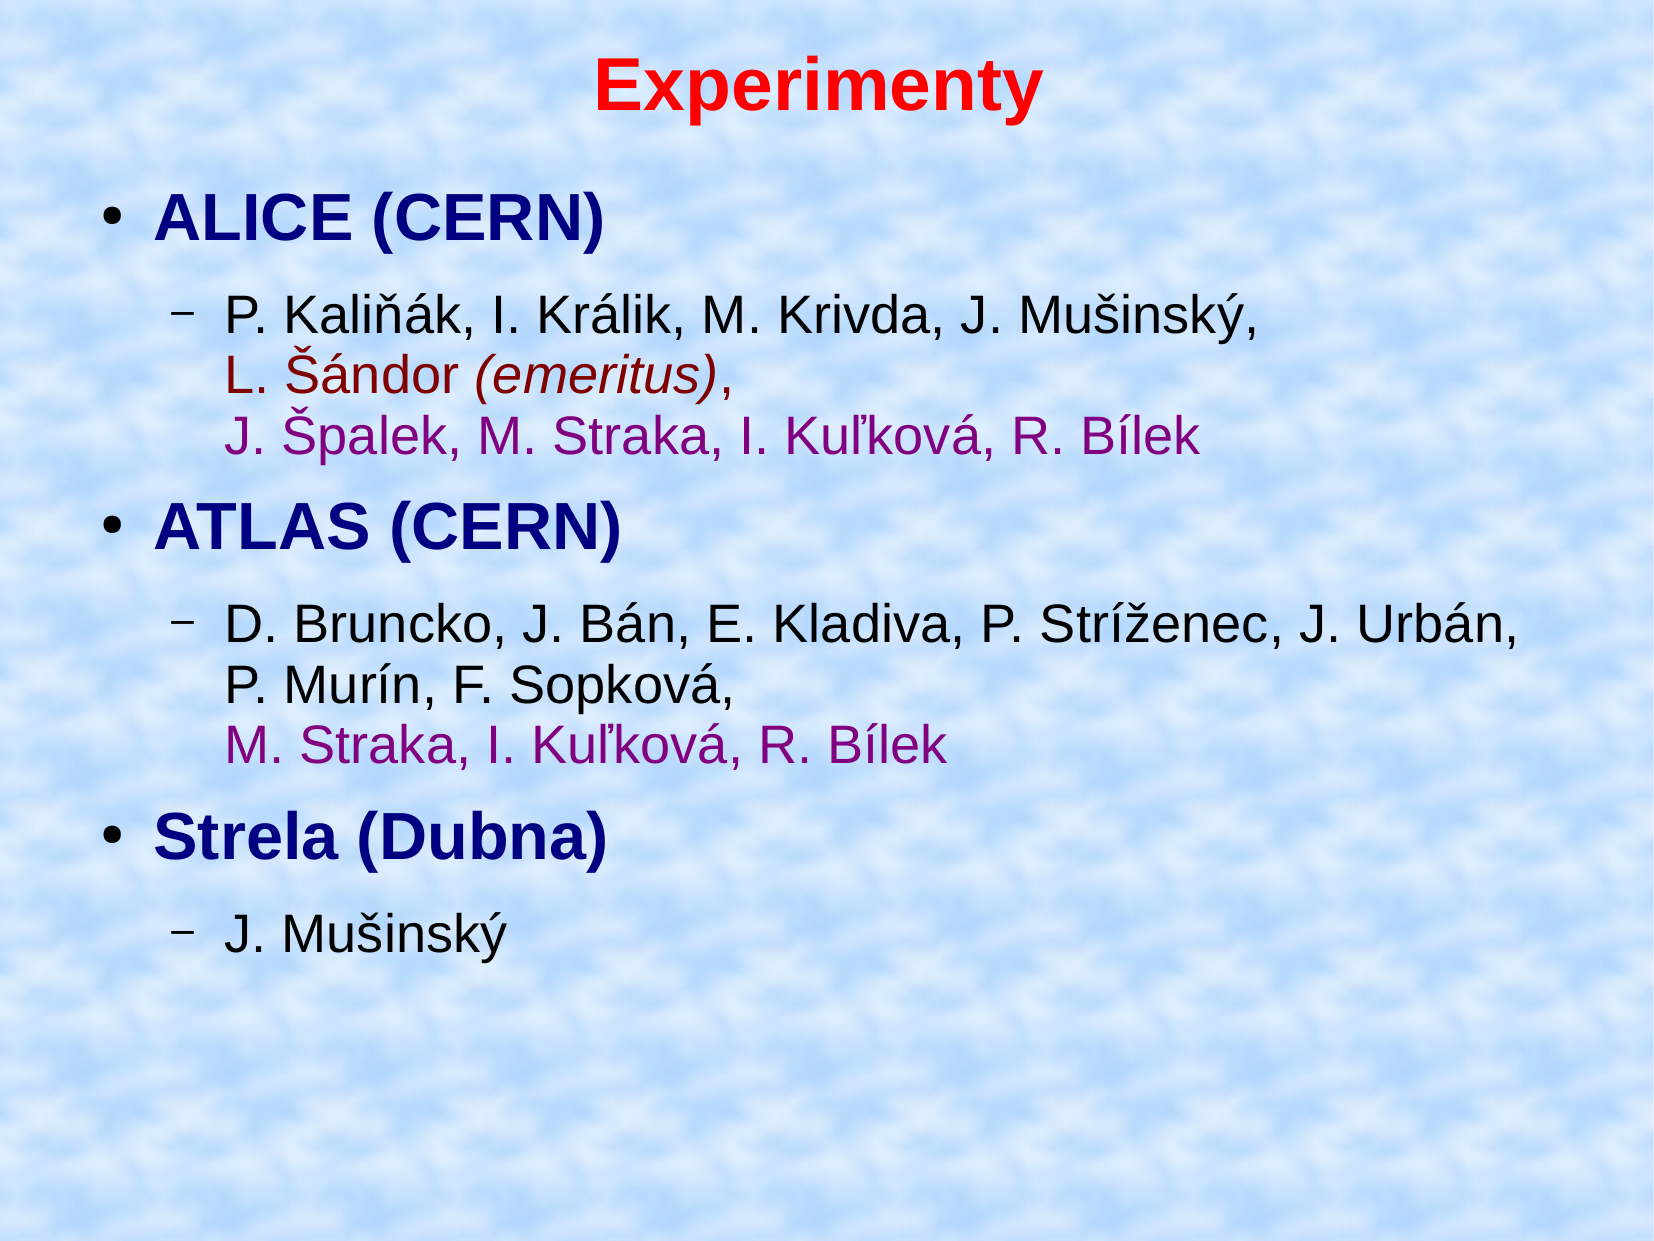

# Experimenty
ALICE (CERN)
P. Kaliňák, I. Králik, M. Krivda, J. Mušinský,
L. Šándor (emeritus),
J. Špalek, M. Straka, I. Kuľková, R. Bílek
ATLAS (CERN)
D. Bruncko, J. Bán, E. Kladiva, P. Stríženec, J. Urbán, P. Murín, F. Sopková,
M. Straka, I. Kuľková, R. Bílek
Strela (Dubna)
J. Mušinský